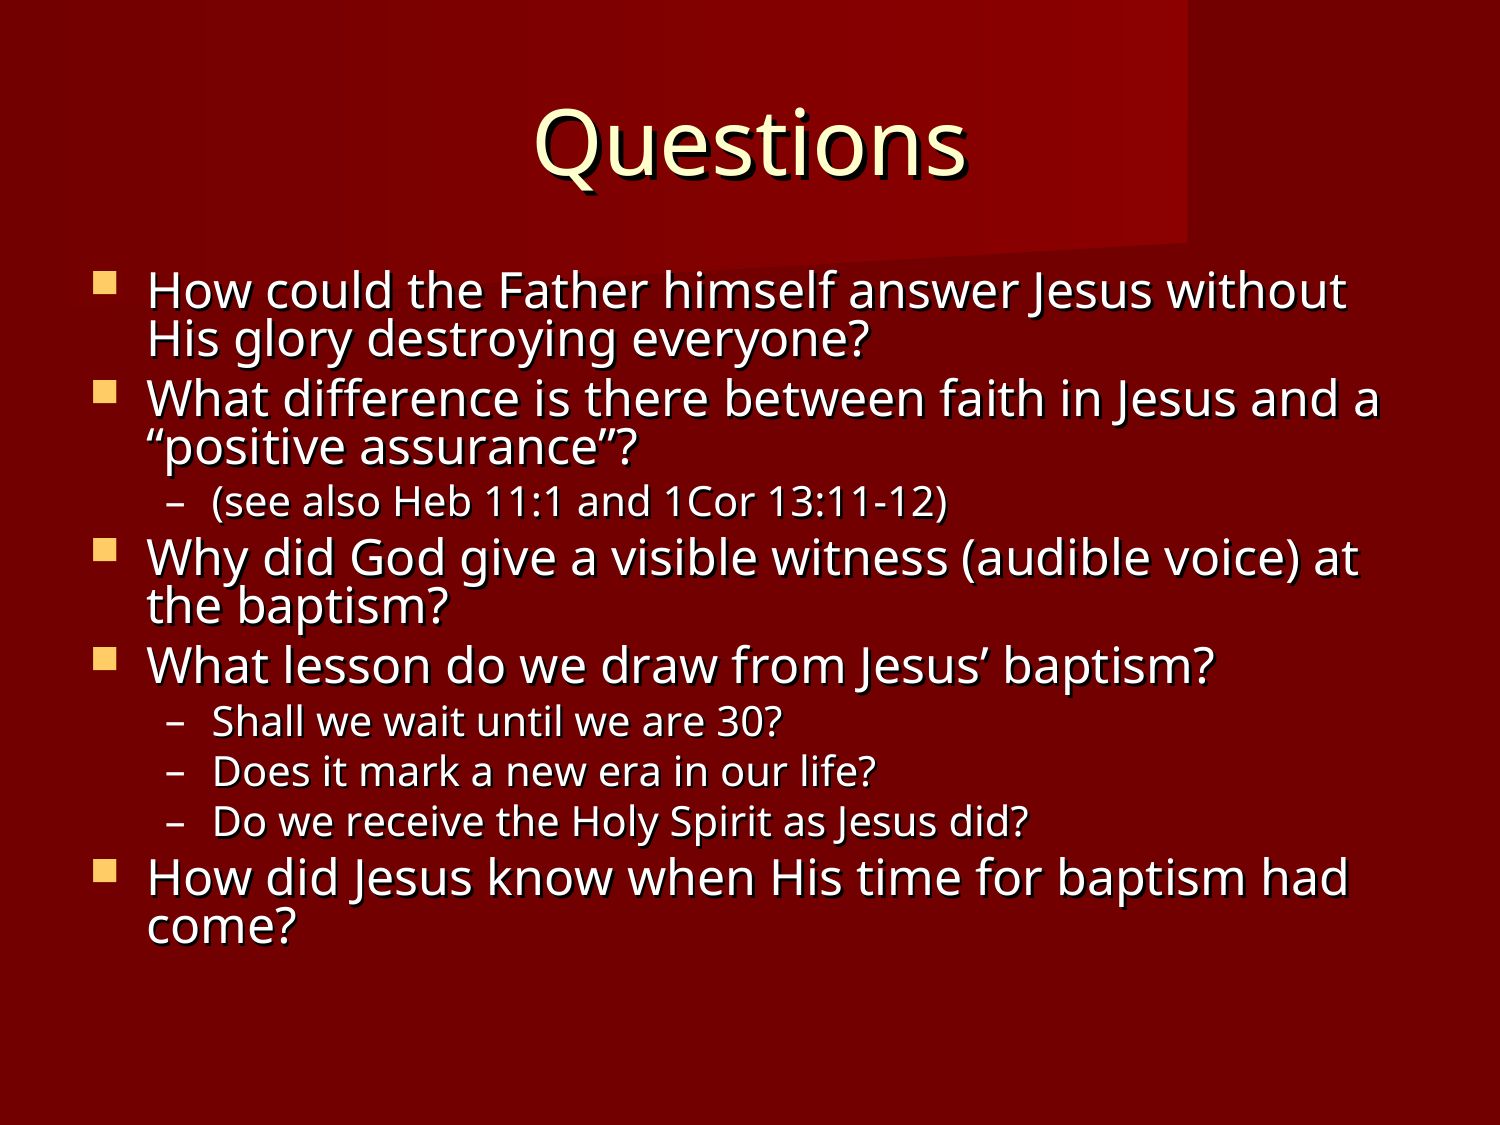

# Questions
How could the Father himself answer Jesus without His glory destroying everyone?
What difference is there between faith in Jesus and a “positive assurance”?
(see also Heb 11:1 and 1Cor 13:11-12)
Why did God give a visible witness (audible voice) at the baptism?
What lesson do we draw from Jesus’ baptism?
Shall we wait until we are 30?
Does it mark a new era in our life?
Do we receive the Holy Spirit as Jesus did?
How did Jesus know when His time for baptism had come?